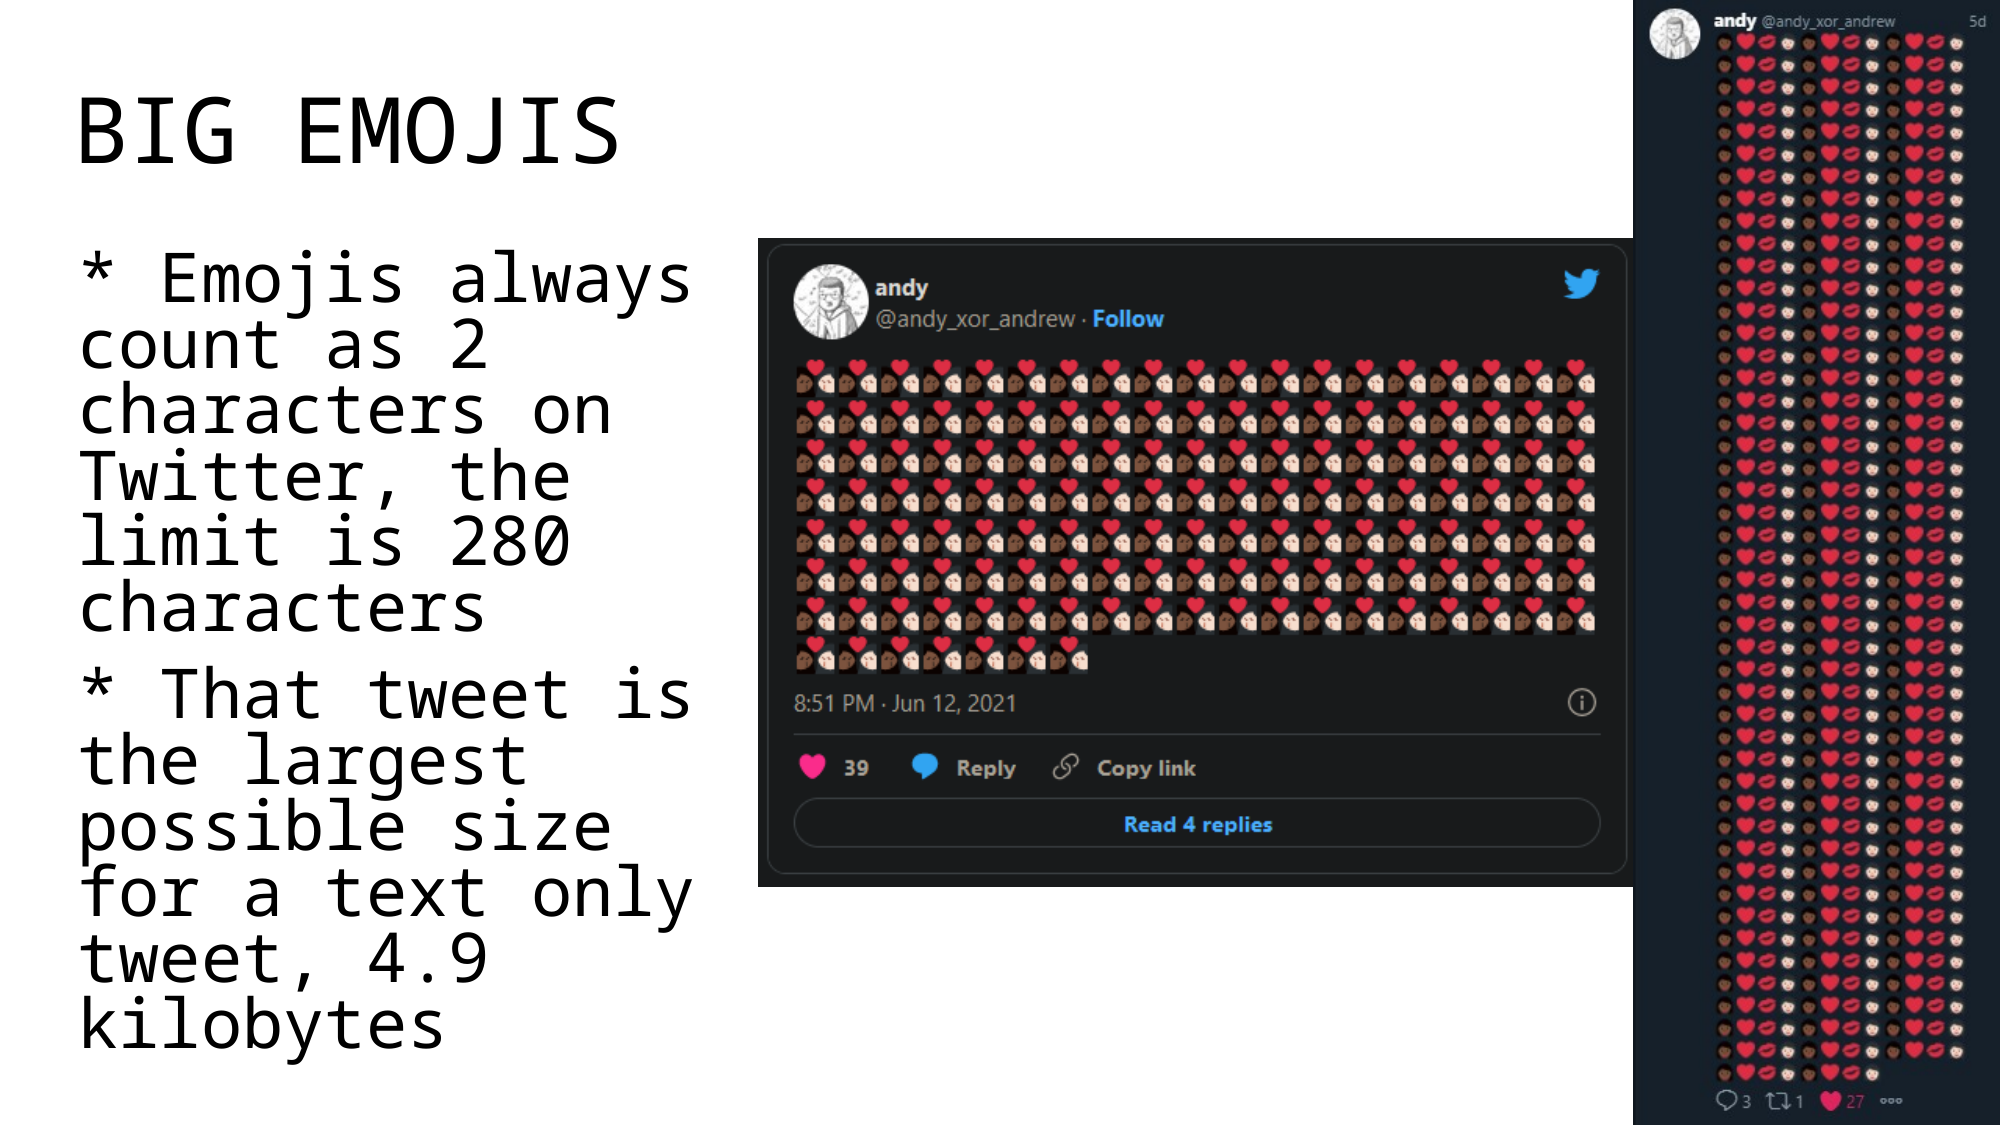

# BIG EMOJIS
* Emojis always count as 2 characters on Twitter, the limit is 280 characters
* That tweet is the largest possible size for a text only tweet, 4.9 kilobytes